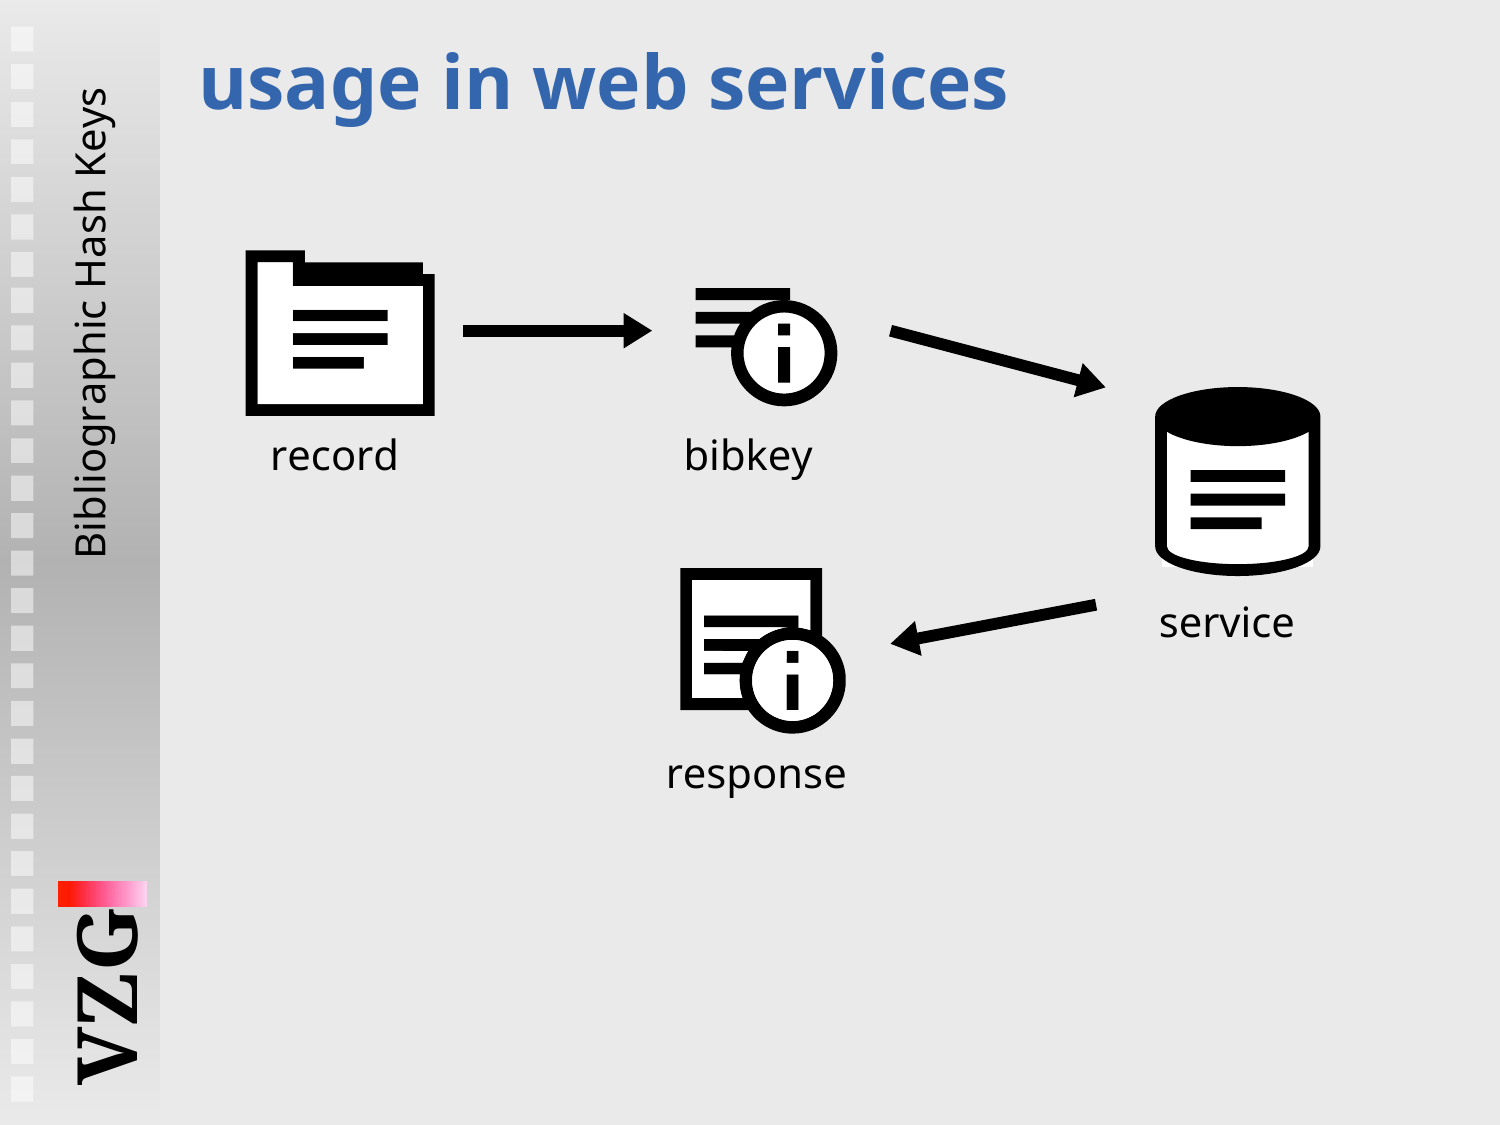

# usage in web services
record
bibkey
service
response